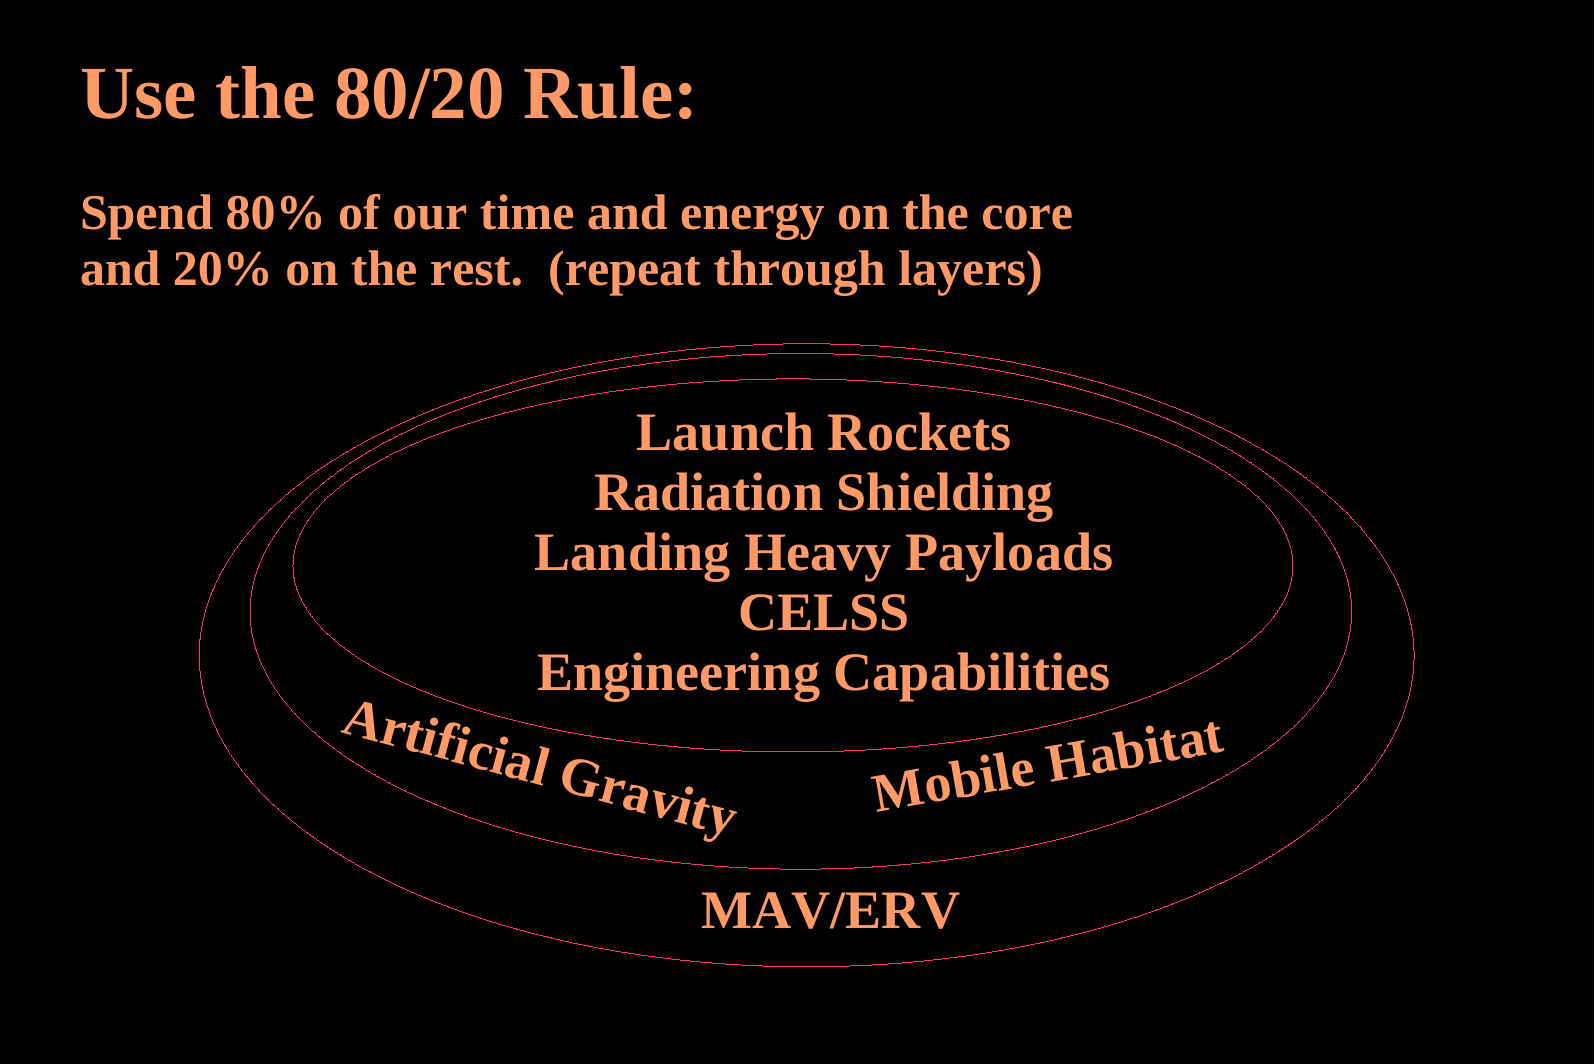

Use the 80/20 Rule:
Spend 80% of our time and energy on the core and 20% on the rest. (repeat through layers)
Launch Rockets
Radiation Shielding
Landing Heavy Payloads
CELSS
Engineering Capabilities
Mobile Habitat
Artificial Gravity
MAV/ERV